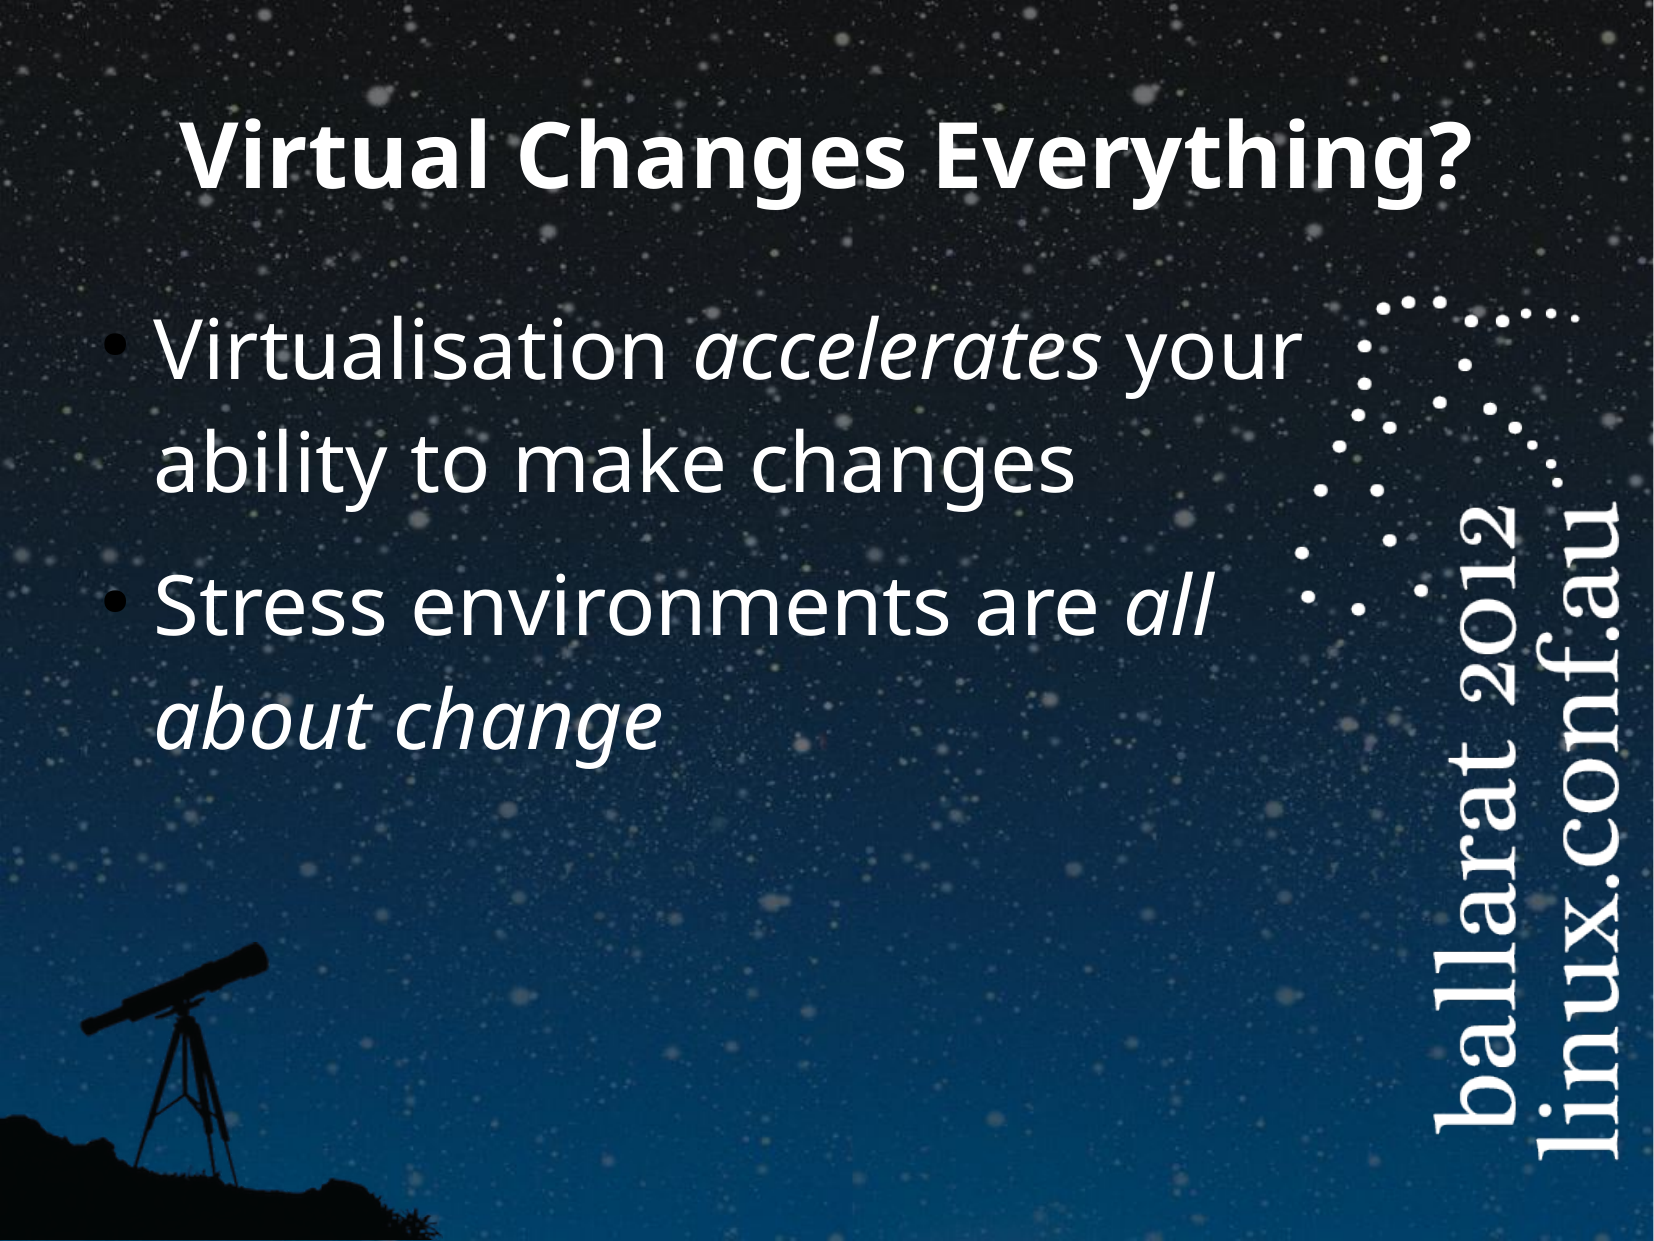

# Virtual Changes Everything?
Virtualisation accelerates your ability to make changes
Stress environments are all about change